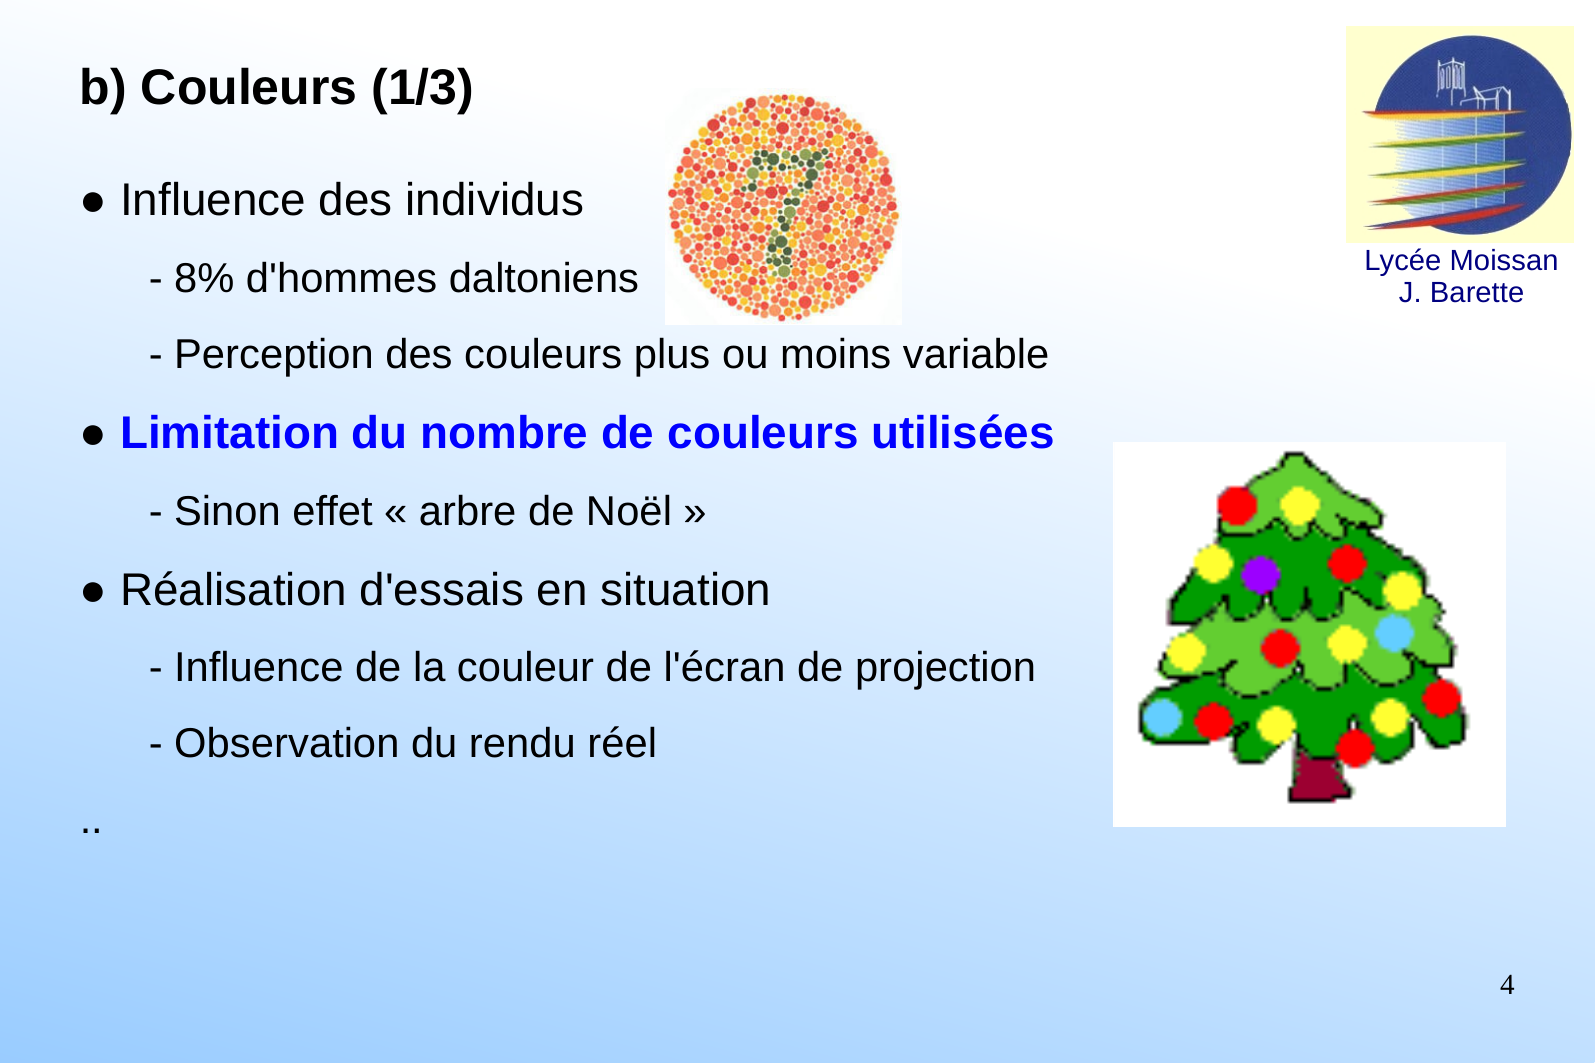

Lycée Moissan
J. Barette
# b) Couleurs (1/3)
● Influence des individus
 - 8% d'hommes daltoniens
 - Perception des couleurs plus ou moins variable
● Limitation du nombre de couleurs utilisées
 - Sinon effet « arbre de Noël »
● Réalisation d'essais en situation
 - Influence de la couleur de l'écran de projection
 - Observation du rendu réel
..
4